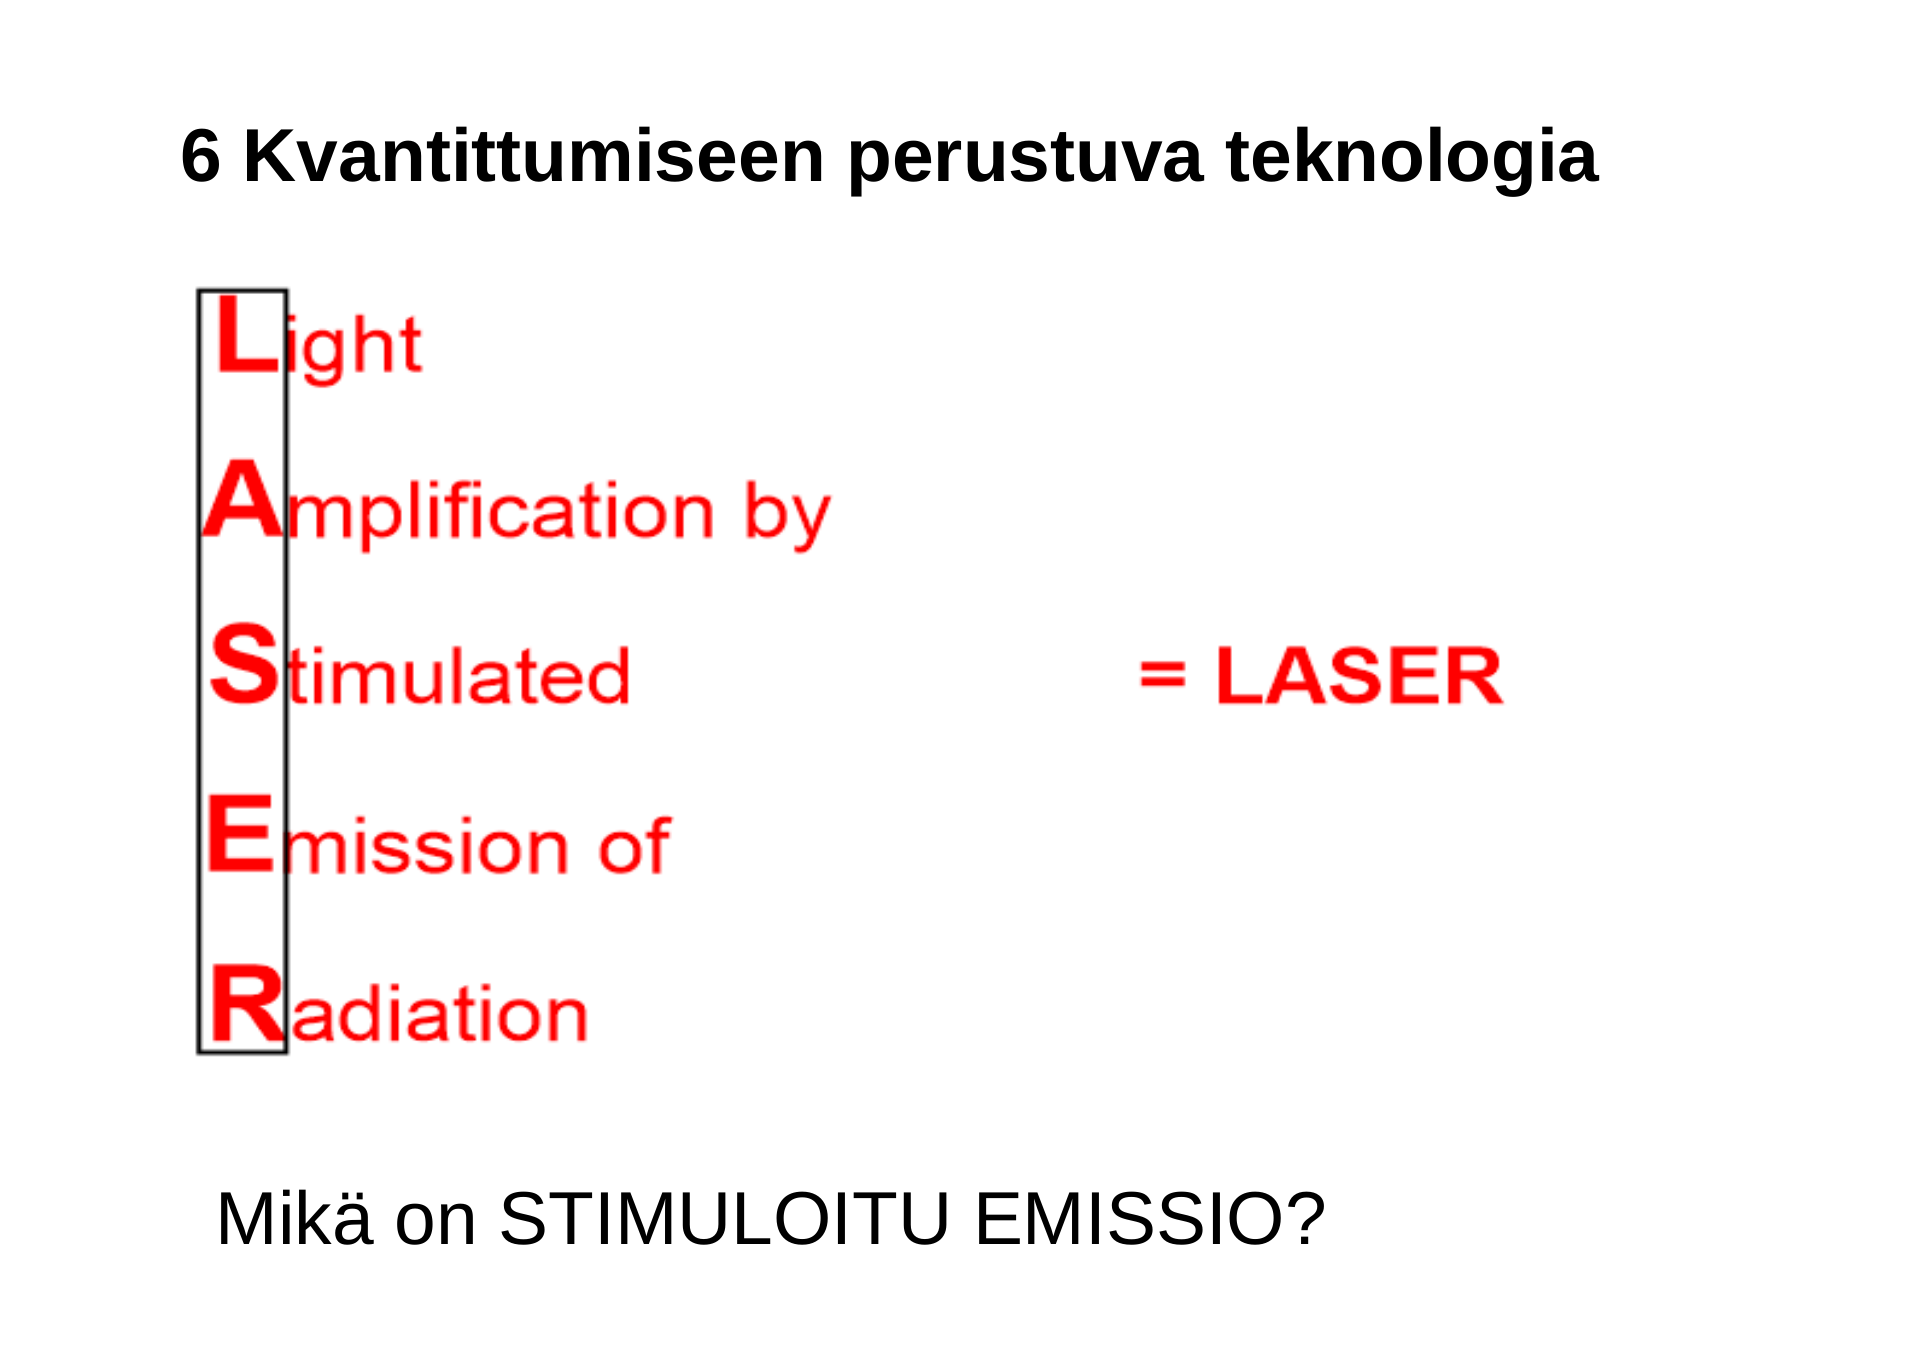

6 Kvantittumiseen perustuva teknologia
Mikä on STIMULOITU EMISSIO?